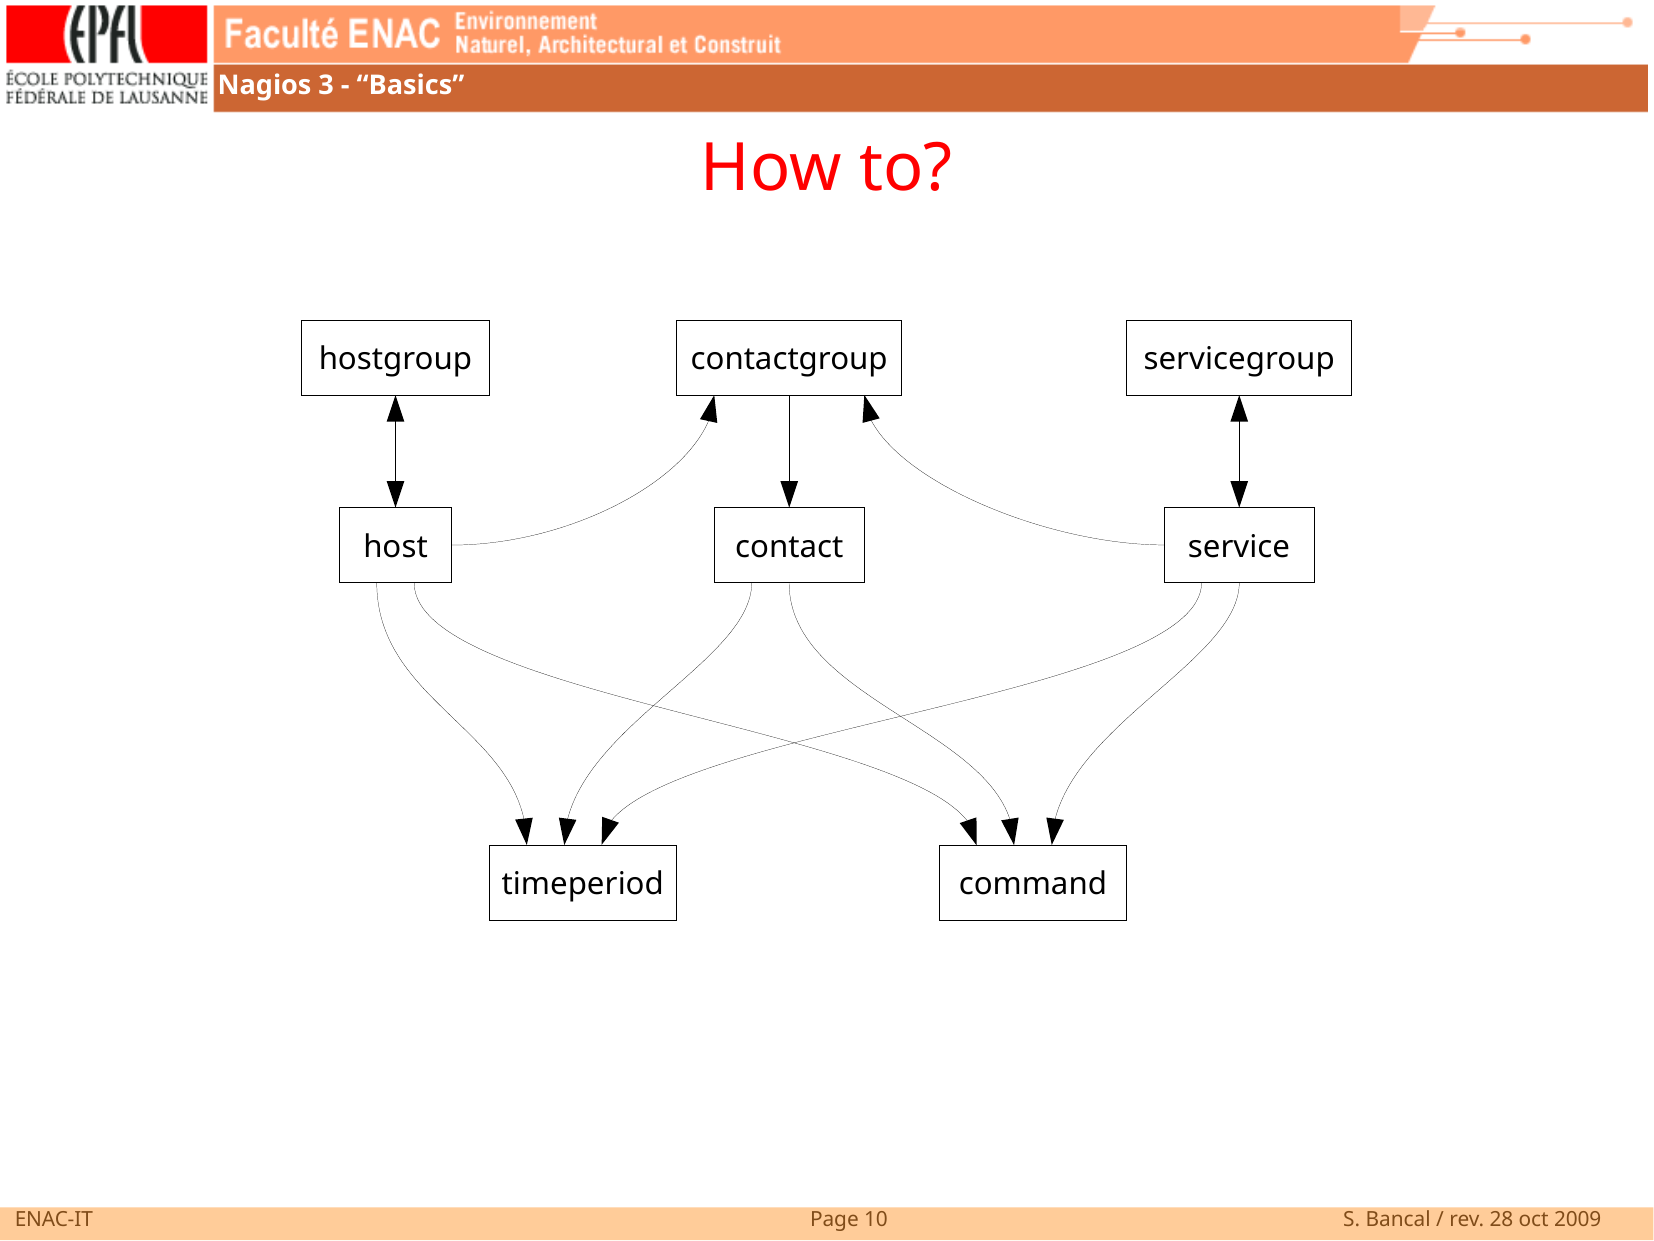

# How to?
hostgroup
contactgroup
servicegroup
host
contact
service
timeperiod
command